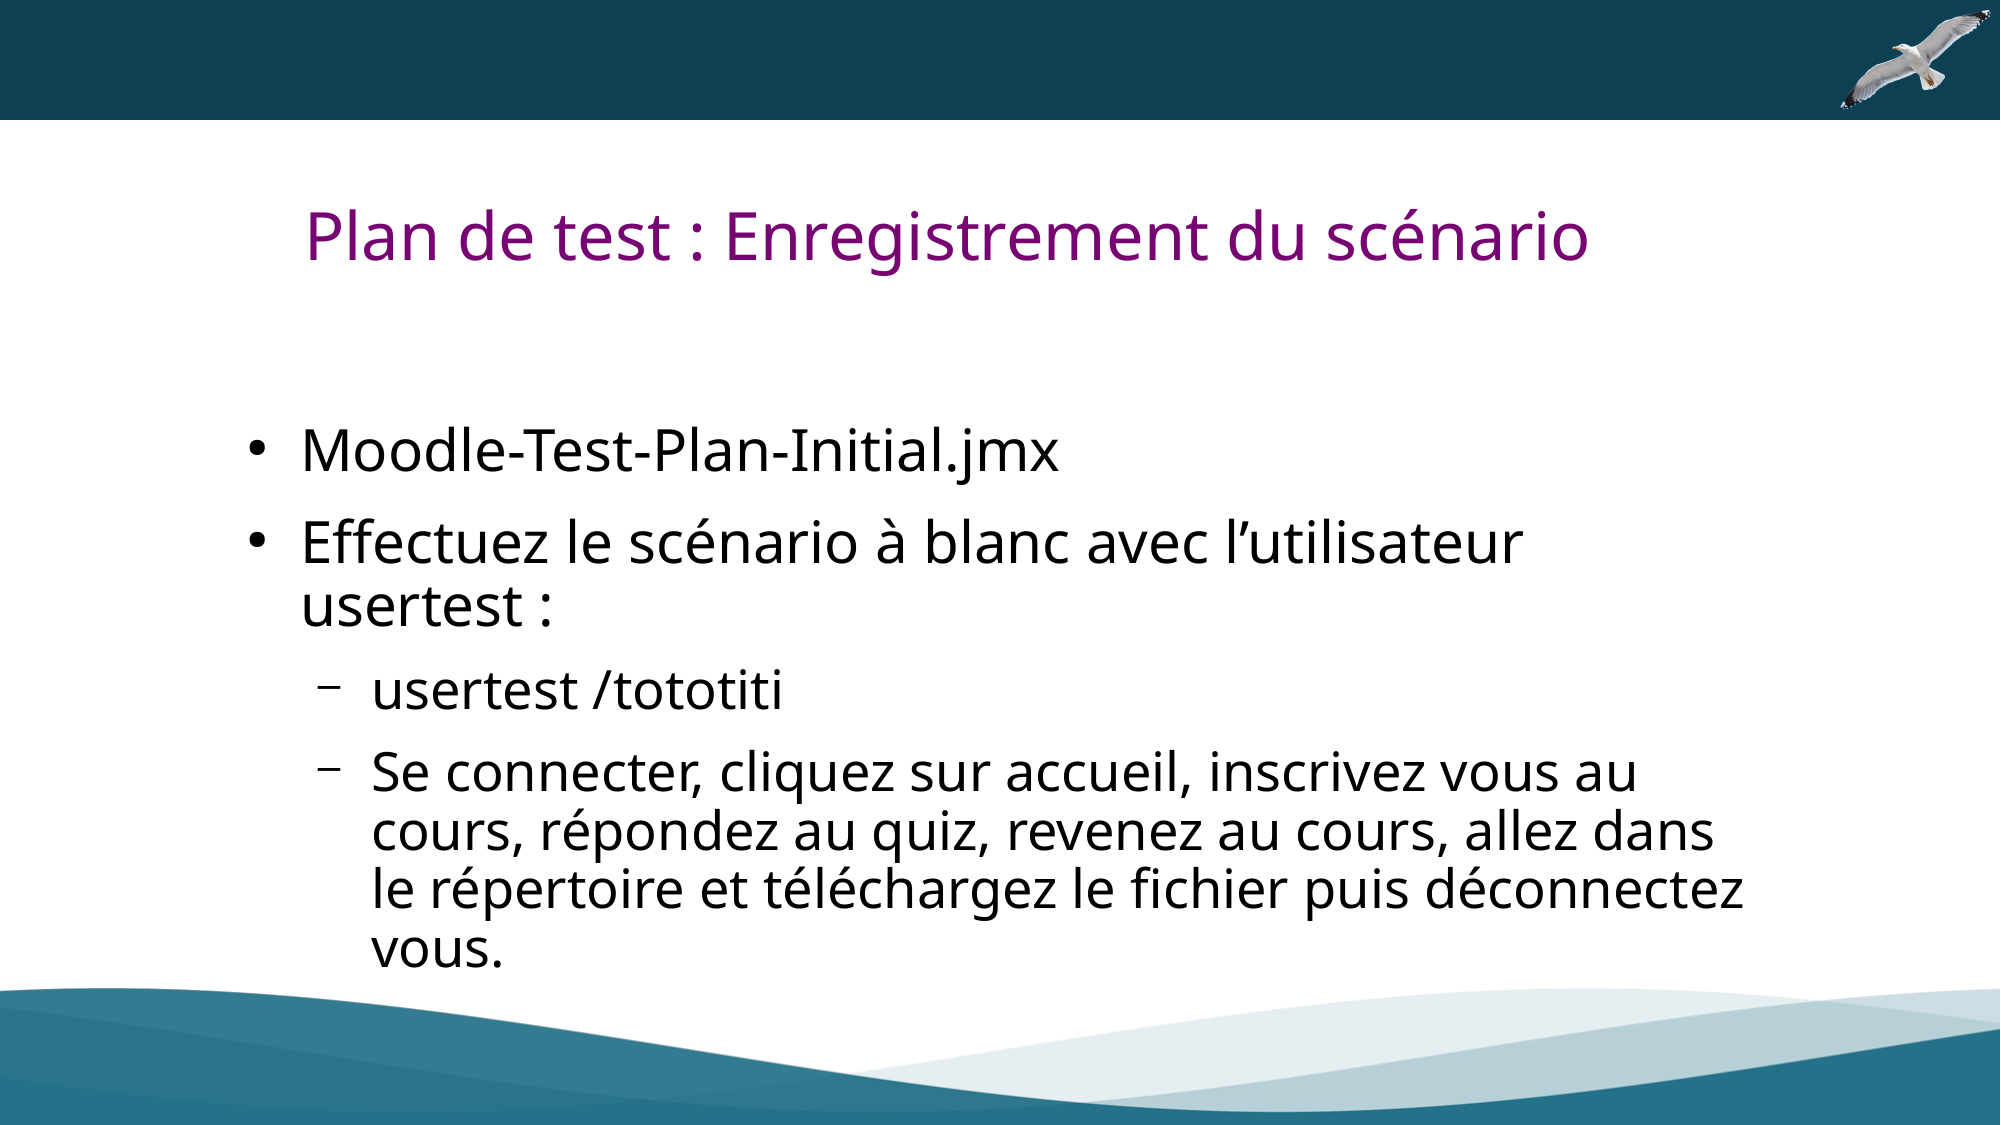

Plan de test : Enregistrement du scénario
# Moodle-Test-Plan-Initial.jmx
Effectuez le scénario à blanc avec l’utilisateur usertest :
usertest /tototiti
Se connecter, cliquez sur accueil, inscrivez vous au cours, répondez au quiz, revenez au cours, allez dans le répertoire et téléchargez le fichier puis déconnectez vous.